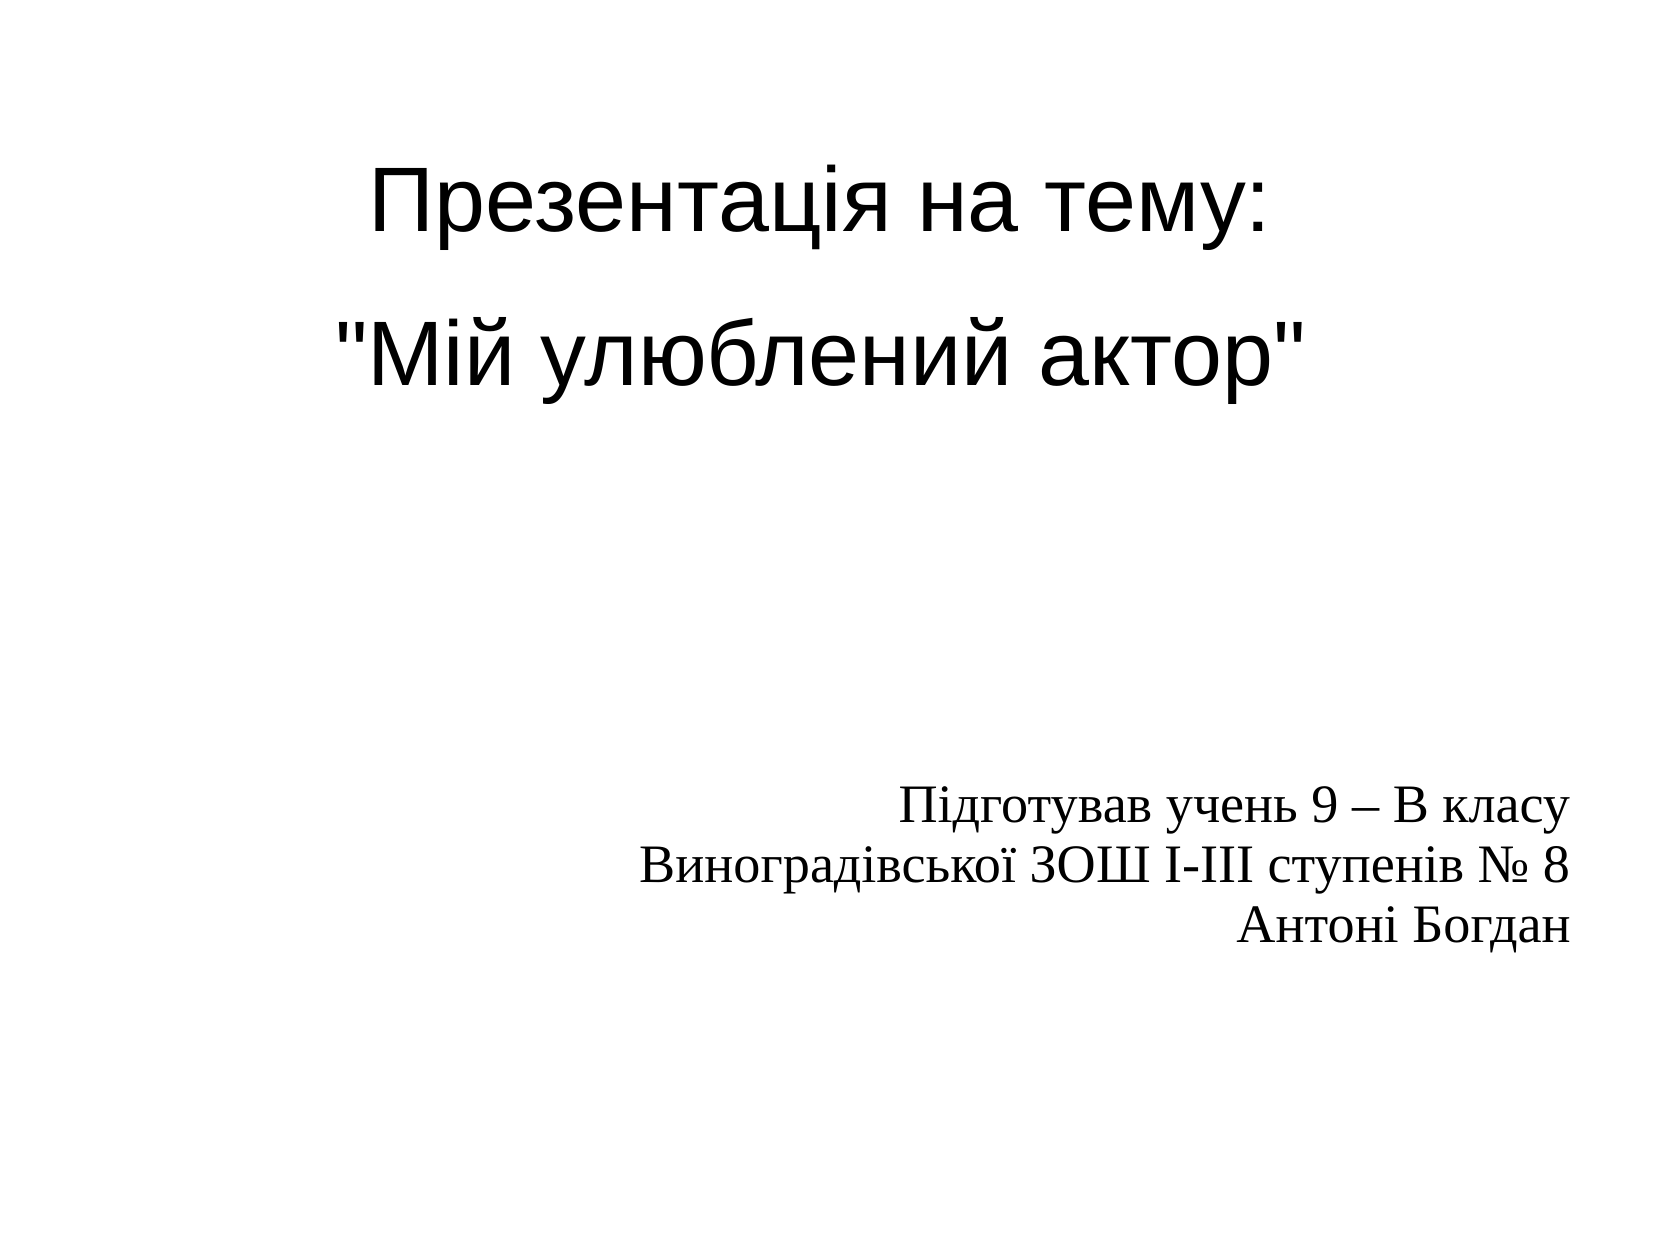

# Презентація на тему: "Мій улюблений актор"
Підготував учень 9 – В класу
Виноградівської ЗОШ I-III ступенів № 8
Антоні Богдан